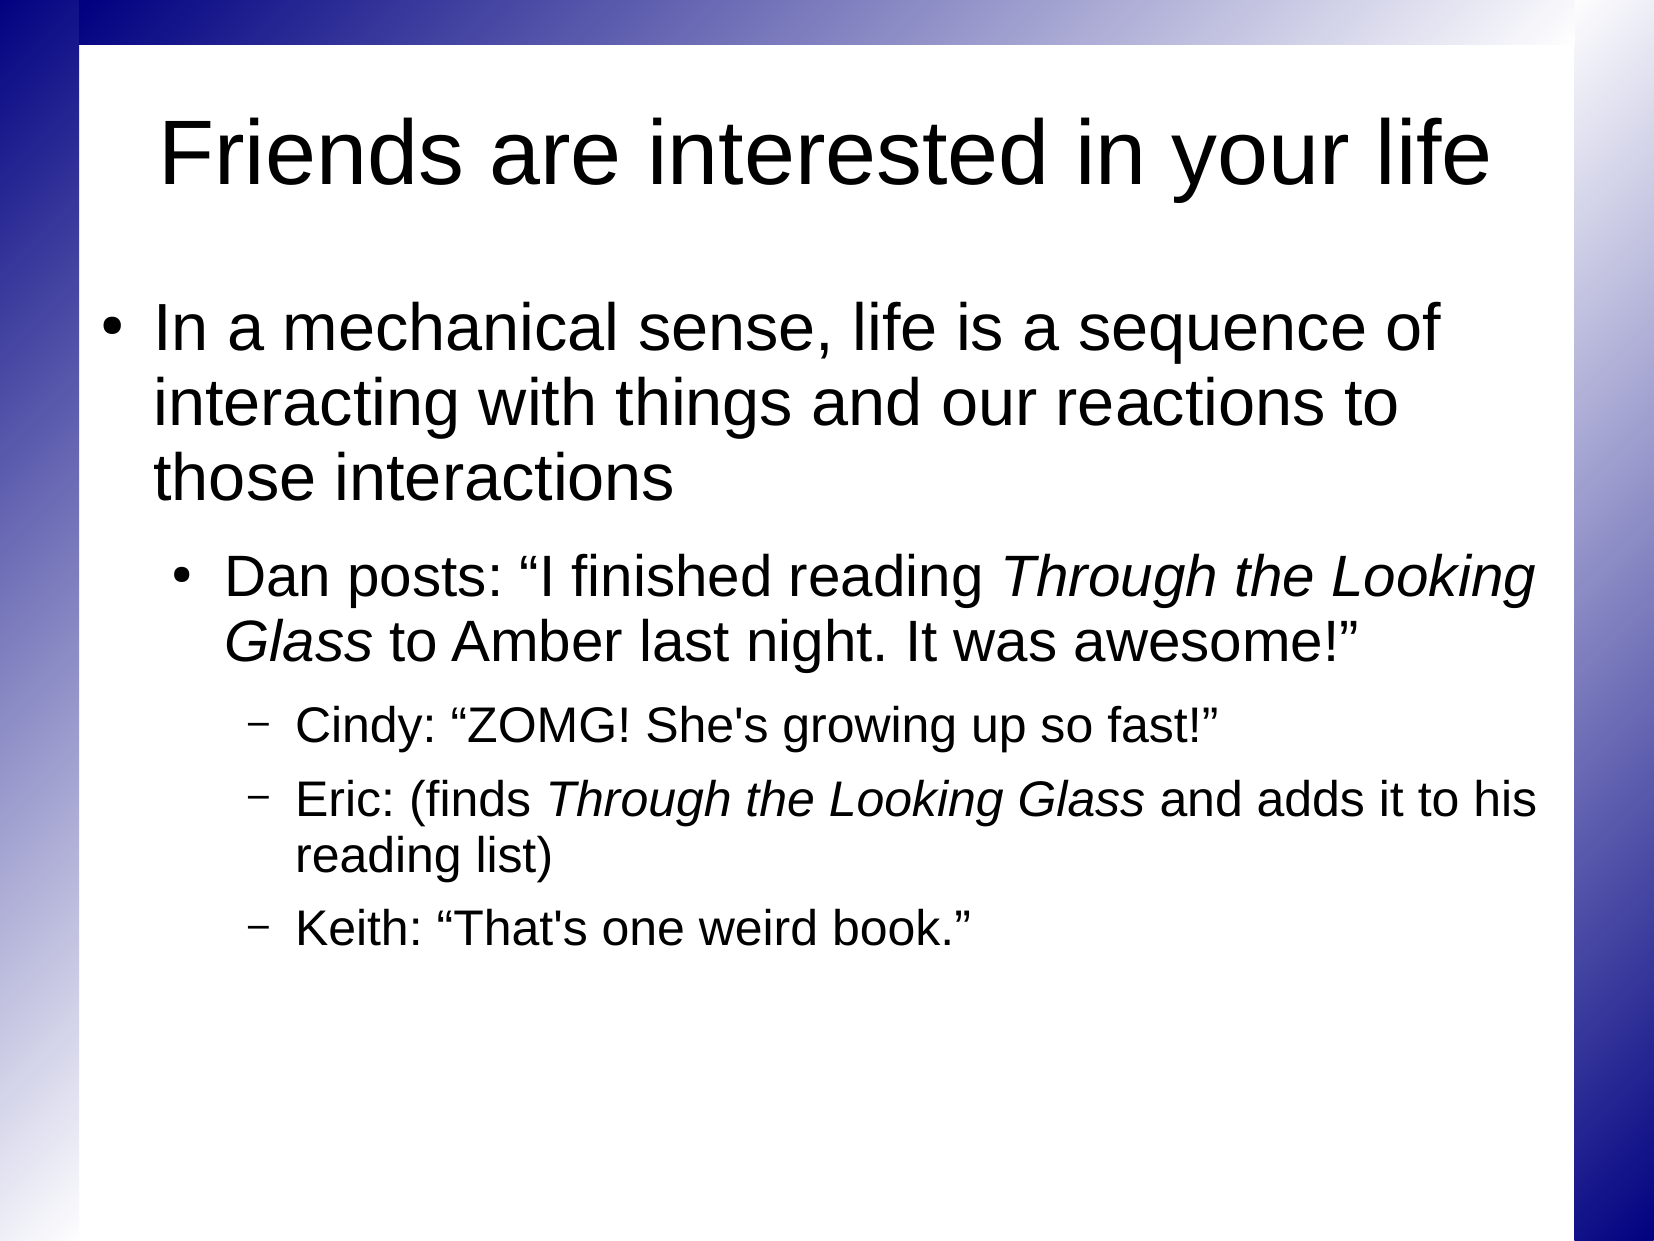

# Friends are interested in your life
In a mechanical sense, life is a sequence of interacting with things and our reactions to those interactions
Dan posts: “I finished reading Through the Looking Glass to Amber last night. It was awesome!”
Cindy: “ZOMG! She's growing up so fast!”
Eric: (finds Through the Looking Glass and adds it to his reading list)
Keith: “That's one weird book.”